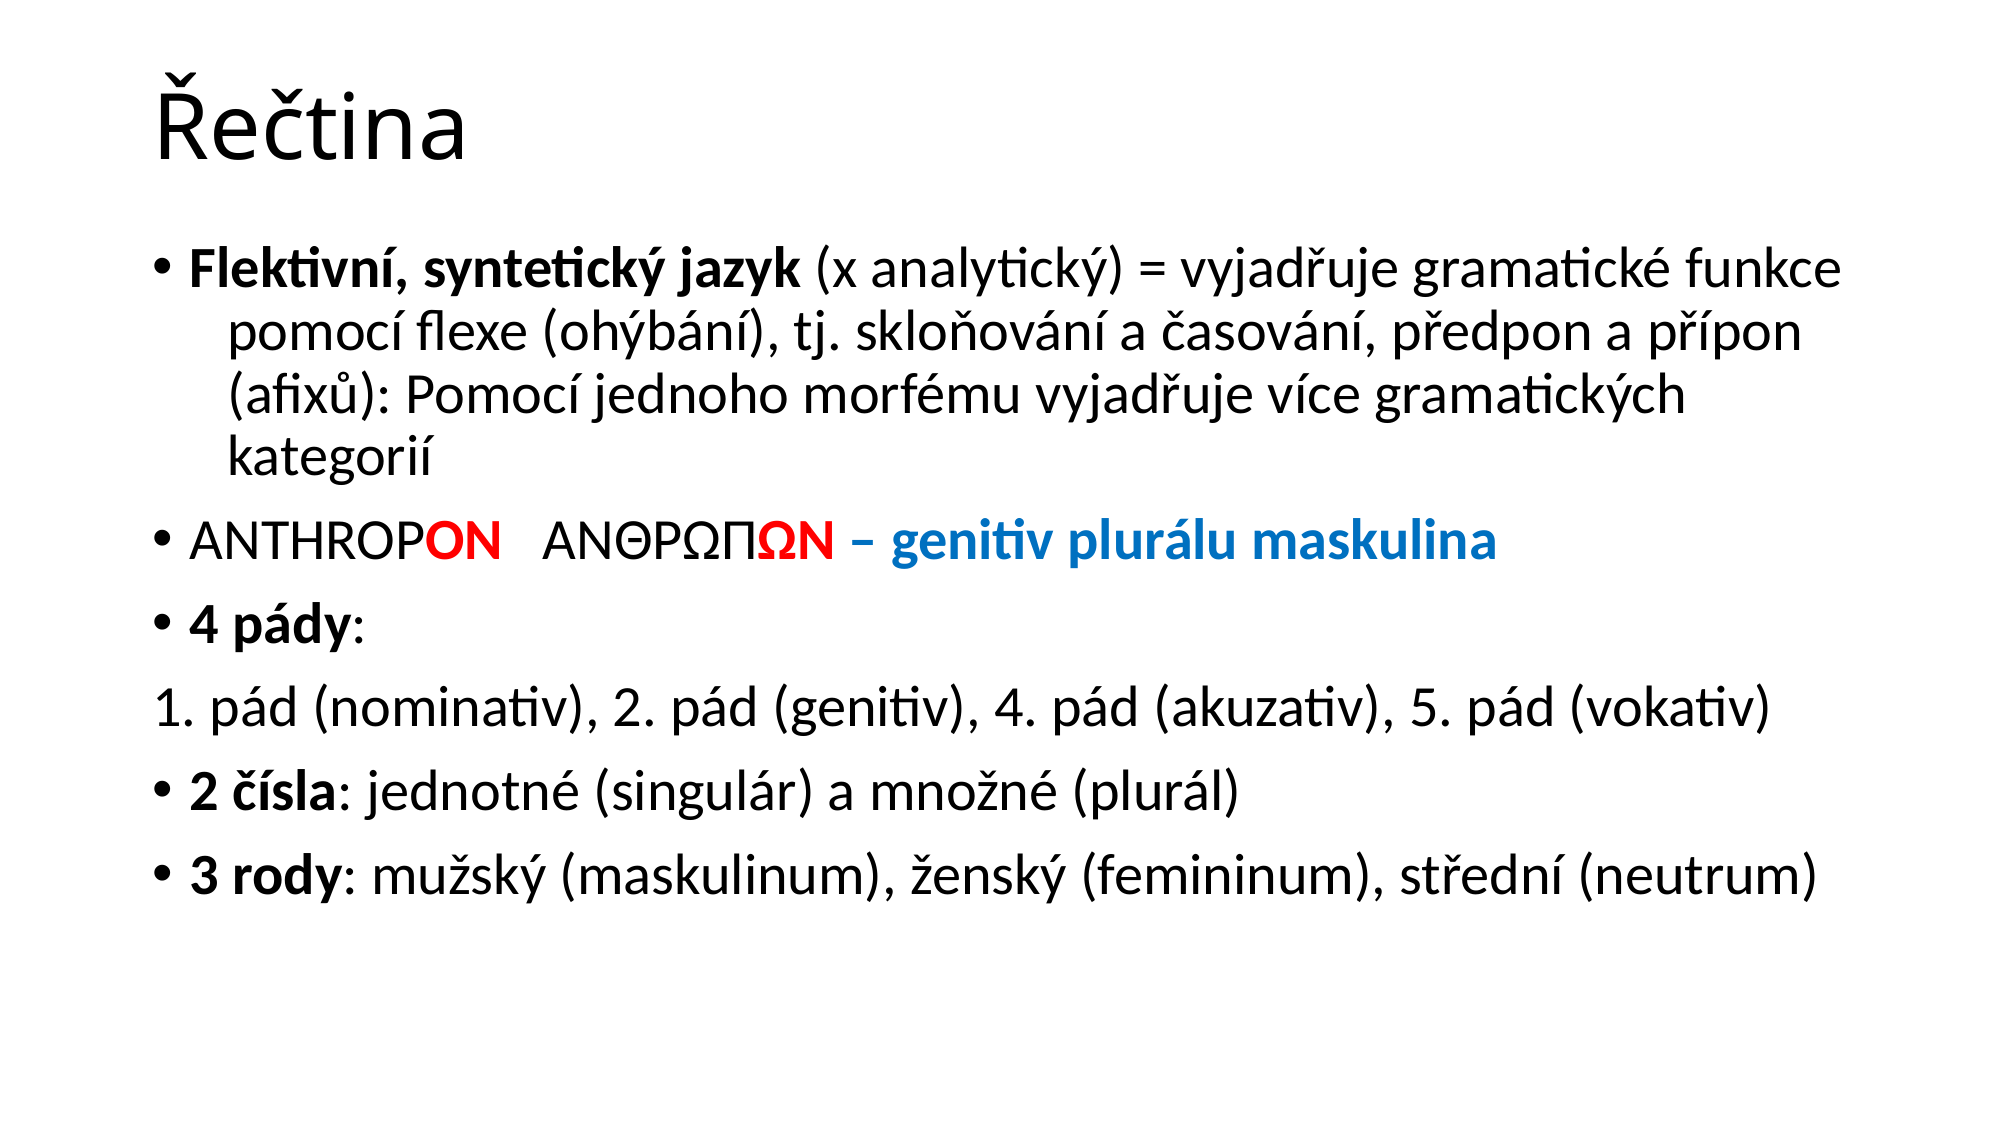

# Řečtina
Flektivní, syntetický jazyk (x analytický) = vyjadřuje gramatické funkce pomocí flexe (ohýbání), tj. skloňování a časování, předpon a přípon (afixů): Pomocí jednoho morfému vyjadřuje více gramatických kategorií
ANTHROPON ΑΝΘΡΩΠΩΝ – genitiv plurálu maskulina
4 pády:
1. pád (nominativ), 2. pád (genitiv), 4. pád (akuzativ), 5. pád (vokativ)
2 čísla: jednotné (singulár) a množné (plurál)
3 rody: mužský (maskulinum), ženský (femininum), střední (neutrum)